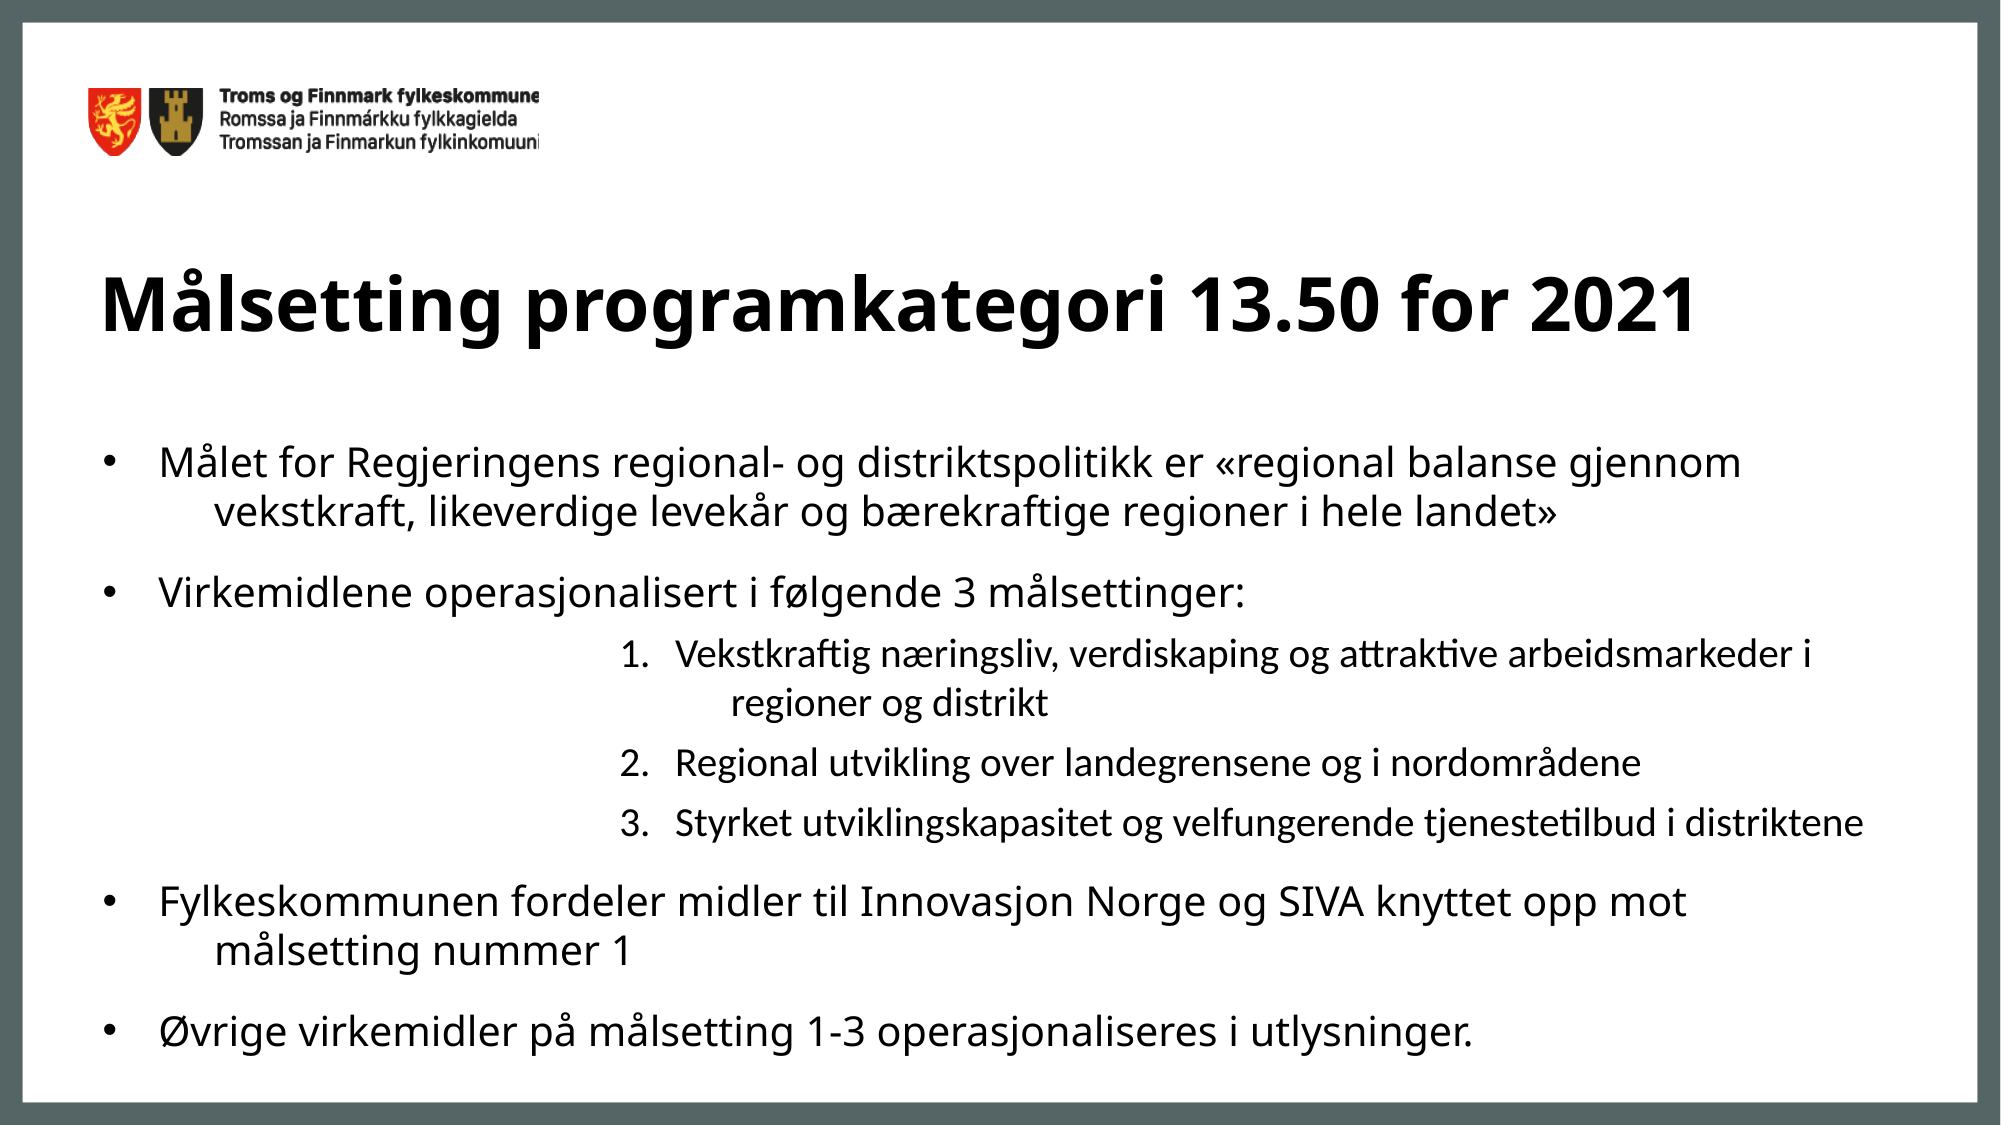

# Målsetting programkategori 13.50 for 2021
Målet for Regjeringens regional- og distriktspolitikk er «regional balanse gjennom vekstkraft, likeverdige levekår og bærekraftige regioner i hele landet»
Virkemidlene operasjonalisert i følgende 3 målsettinger:
Vekstkraftig næringsliv, verdiskaping og attraktive arbeidsmarkeder i regioner og distrikt
Regional utvikling over landegrensene og i nordområdene
Styrket utviklingskapasitet og velfungerende tjenestetilbud i distriktene
Fylkeskommunen fordeler midler til Innovasjon Norge og SIVA knyttet opp mot målsetting nummer 1
Øvrige virkemidler på målsetting 1-3 operasjonaliseres i utlysninger.